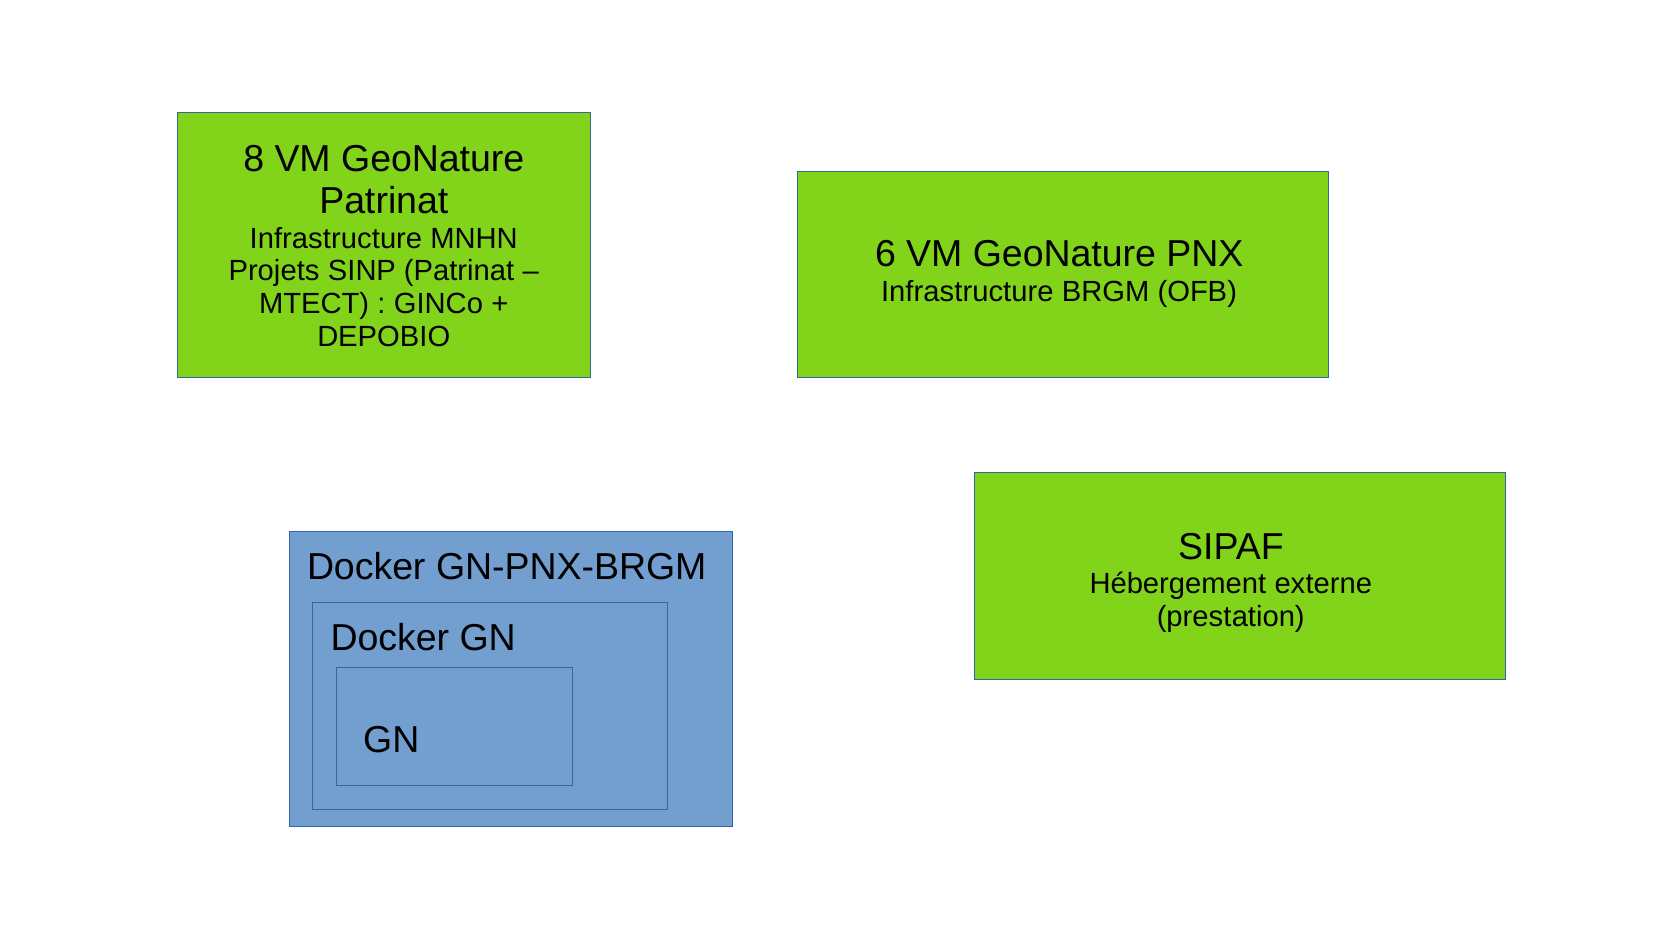

8 VM GeoNature Patrinat
Infrastructure MNHN
Projets SINP (Patrinat – MTECT) : GINCo + DEPOBIO
6 VM GeoNature PNX
Infrastructure BRGM (OFB)
SIPAF
Hébergement externe (prestation)
Docker GN-PNX-BRGM
Docker GN
GN